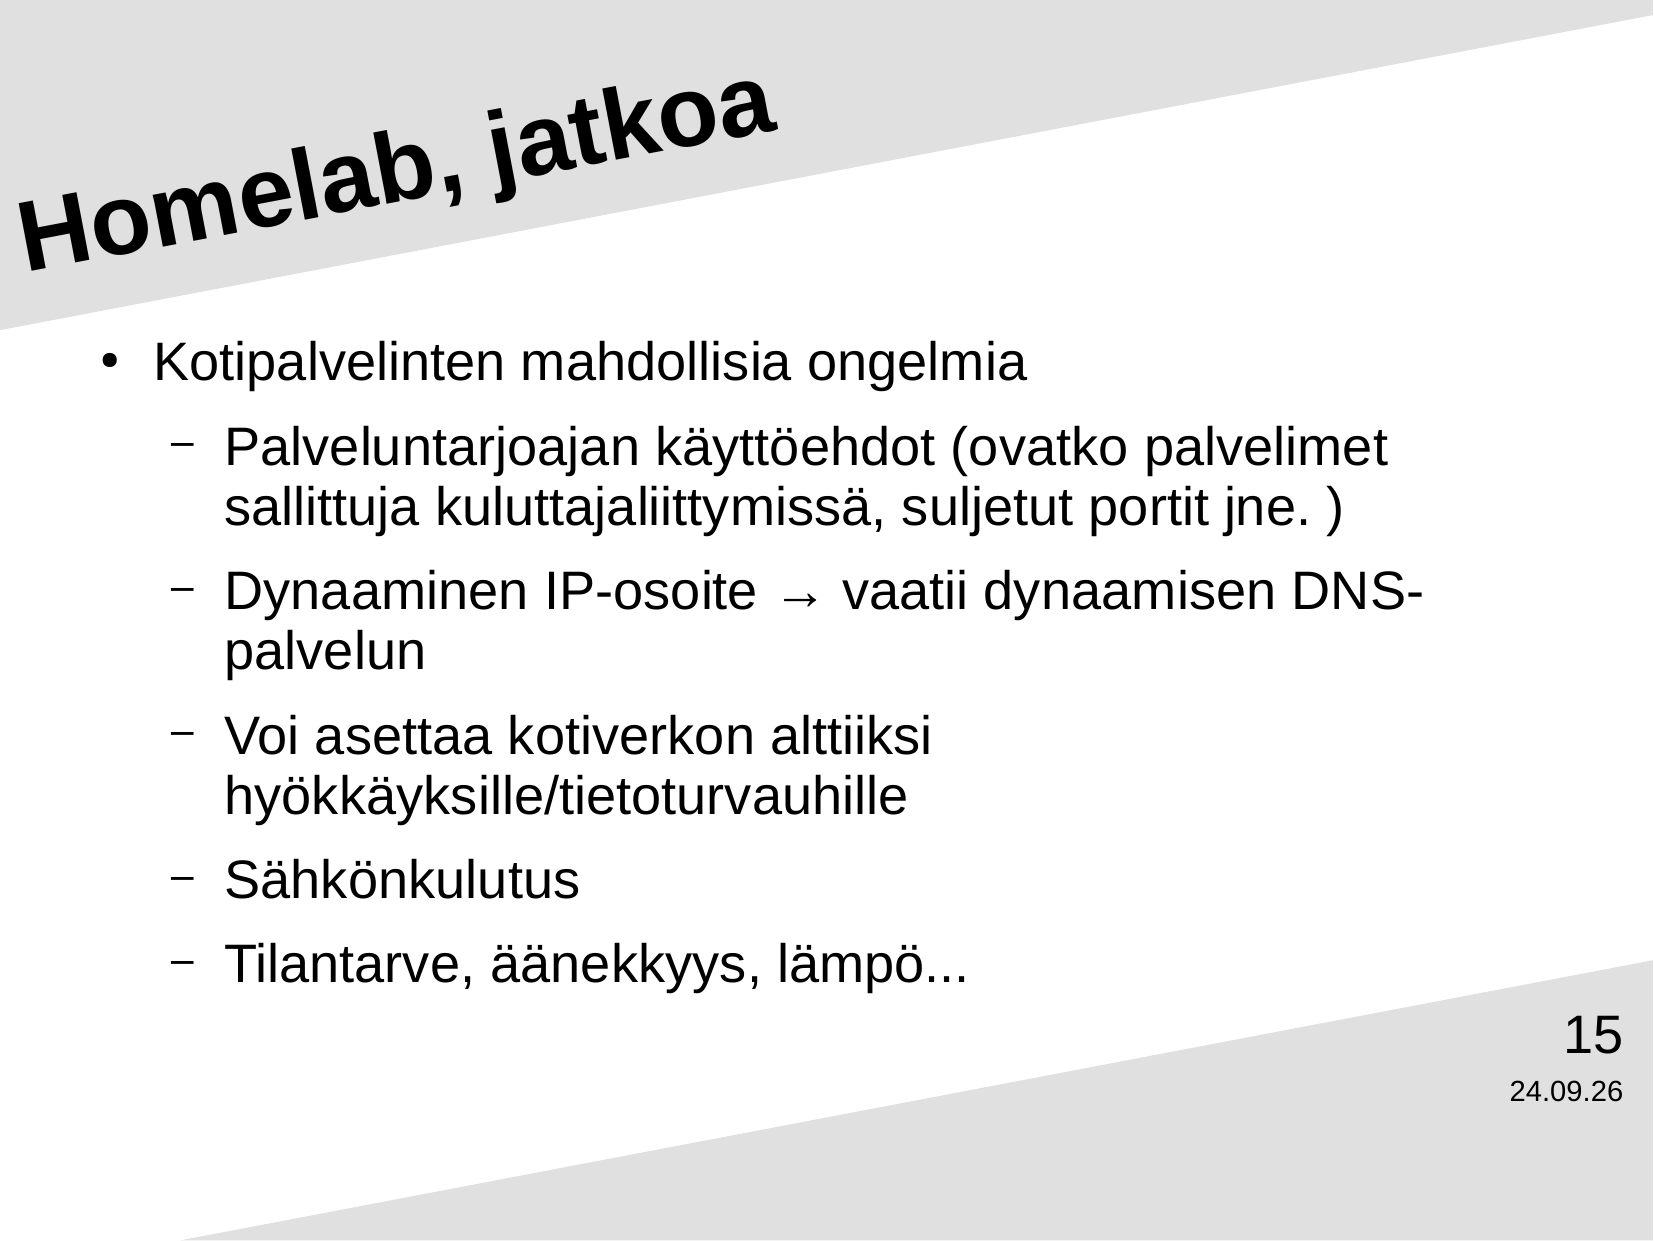

# Homelab, jatkoa
Kotipalvelinten mahdollisia ongelmia
Palveluntarjoajan käyttöehdot (ovatko palvelimet sallittuja kuluttajaliittymissä, suljetut portit jne. )
Dynaaminen IP-osoite → vaatii dynaamisen DNS-palvelun
Voi asettaa kotiverkon alttiiksi hyökkäyksille/tietoturvauhille
Sähkönkulutus
Tilantarve, äänekkyys, lämpö...
15